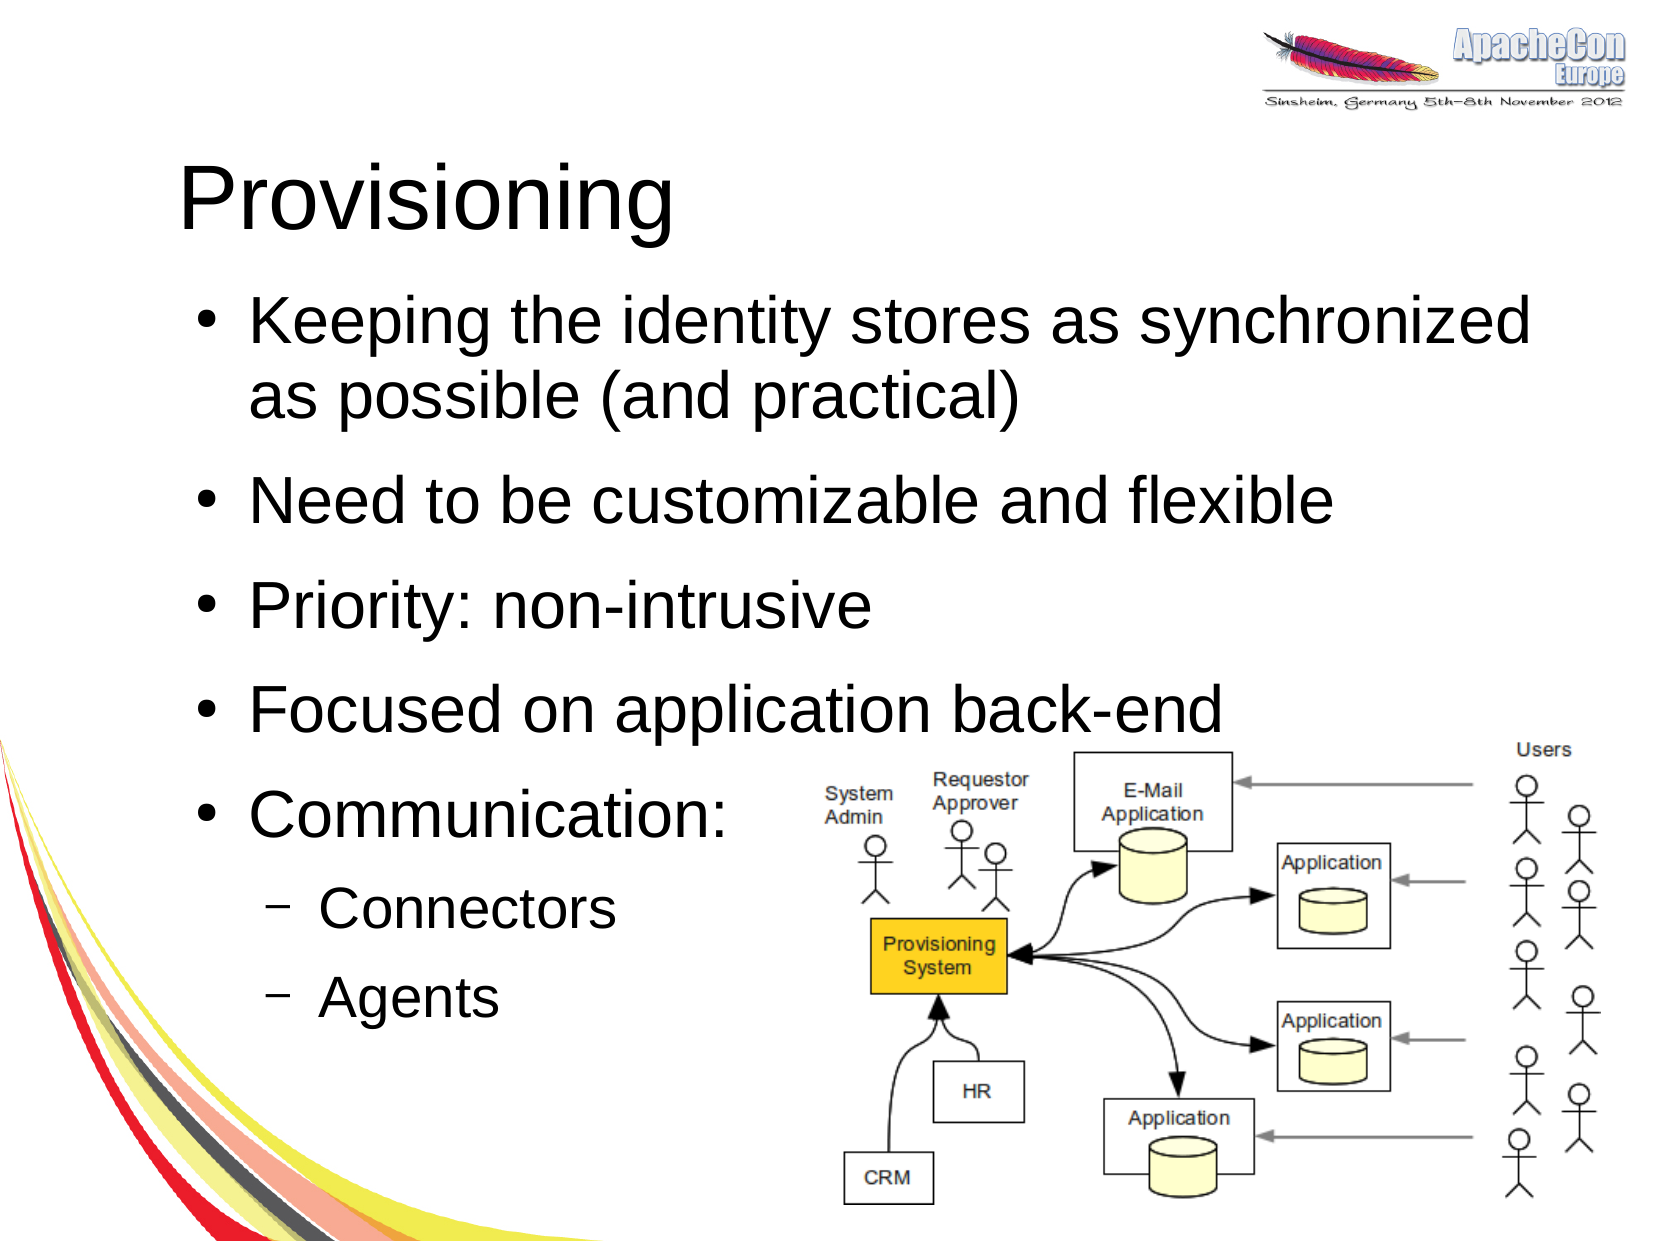

# Provisioning
Keeping the identity stores as synchronized as possible (and practical)
Need to be customizable and flexible
Priority: non-intrusive
Focused on application back-end
Communication:
Connectors
Agents